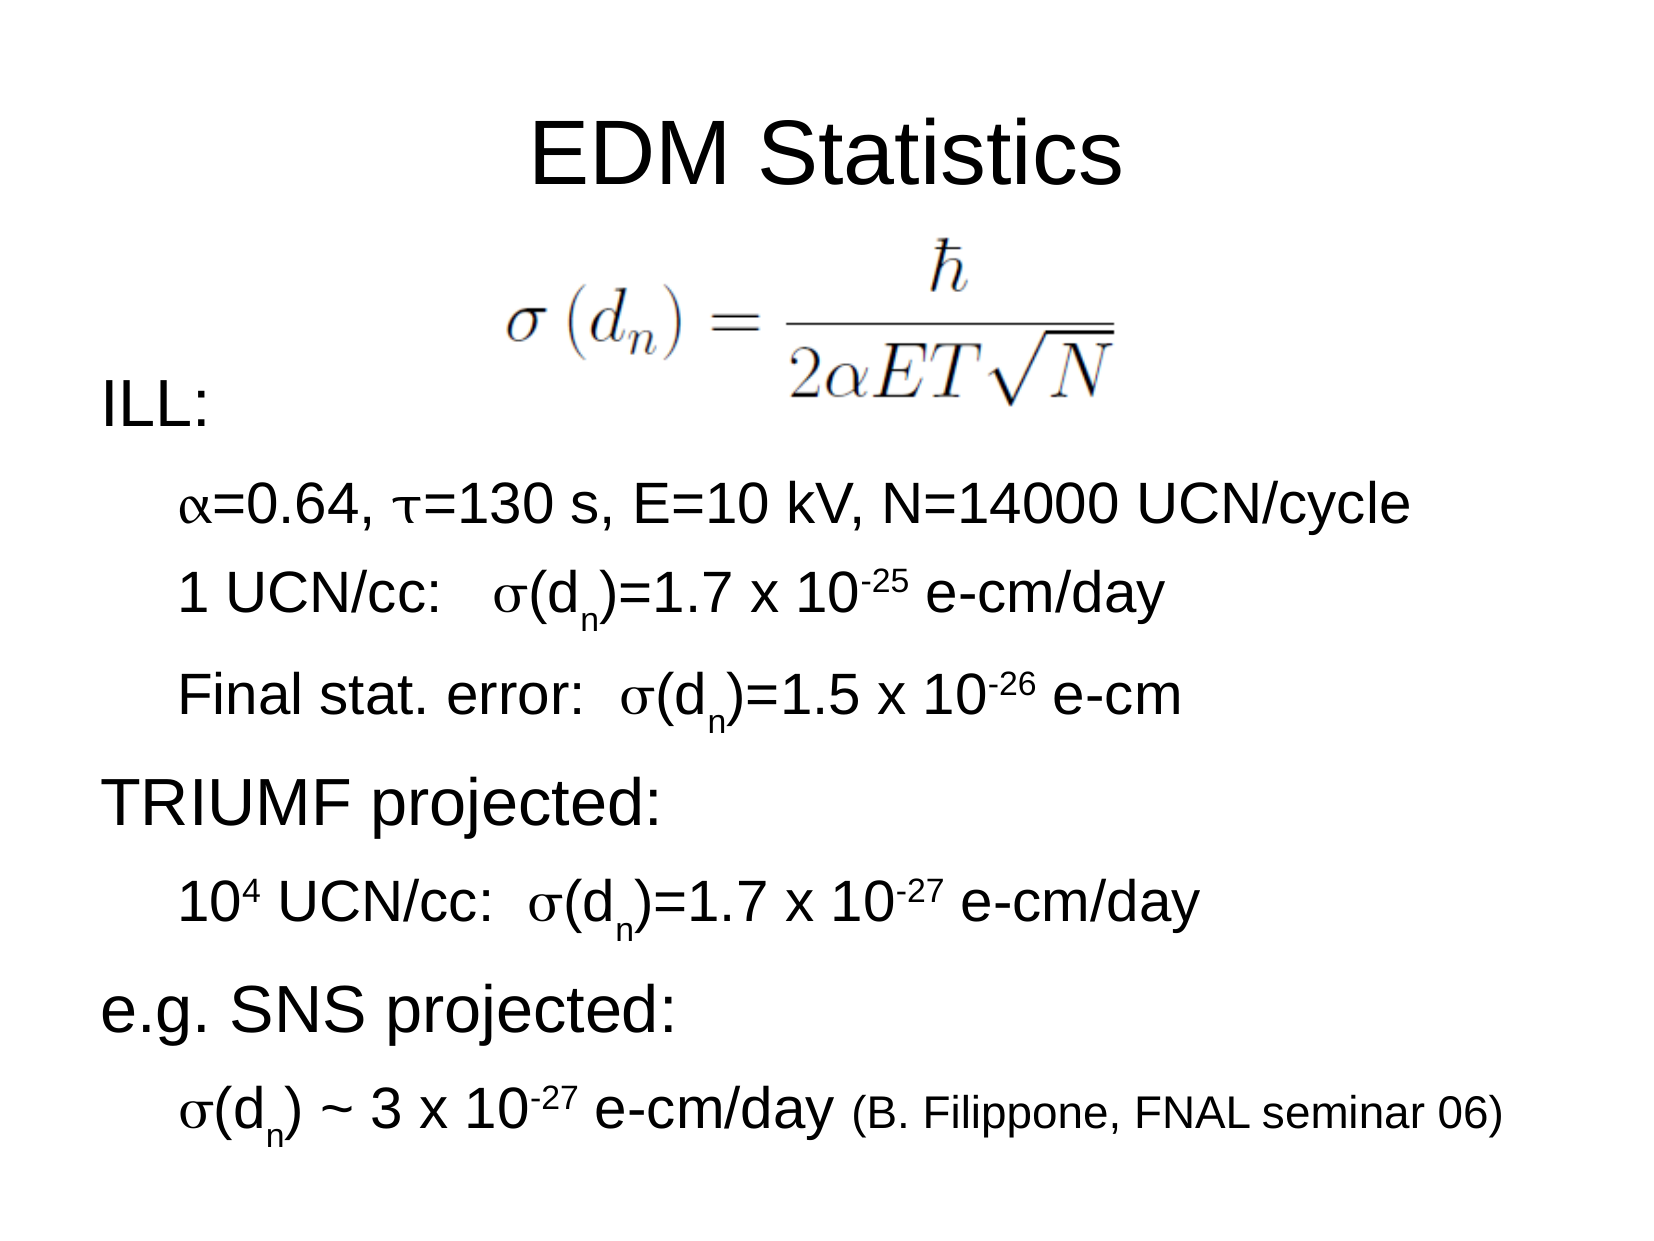

# EDM Statistics
ILL:
=0.64, =130 s, E=10 kV, N=14000 UCN/cycle
1 UCN/cc: (dn)=1.7 x 10-25 e-cm/day
Final stat. error: (dn)=1.5 x 10-26 e-cm
TRIUMF projected:
104 UCN/cc: (dn)=1.7 x 10-27 e-cm/day
e.g. SNS projected:
(dn) ~ 3 x 10-27 e-cm/day (B. Filippone, FNAL seminar 06)